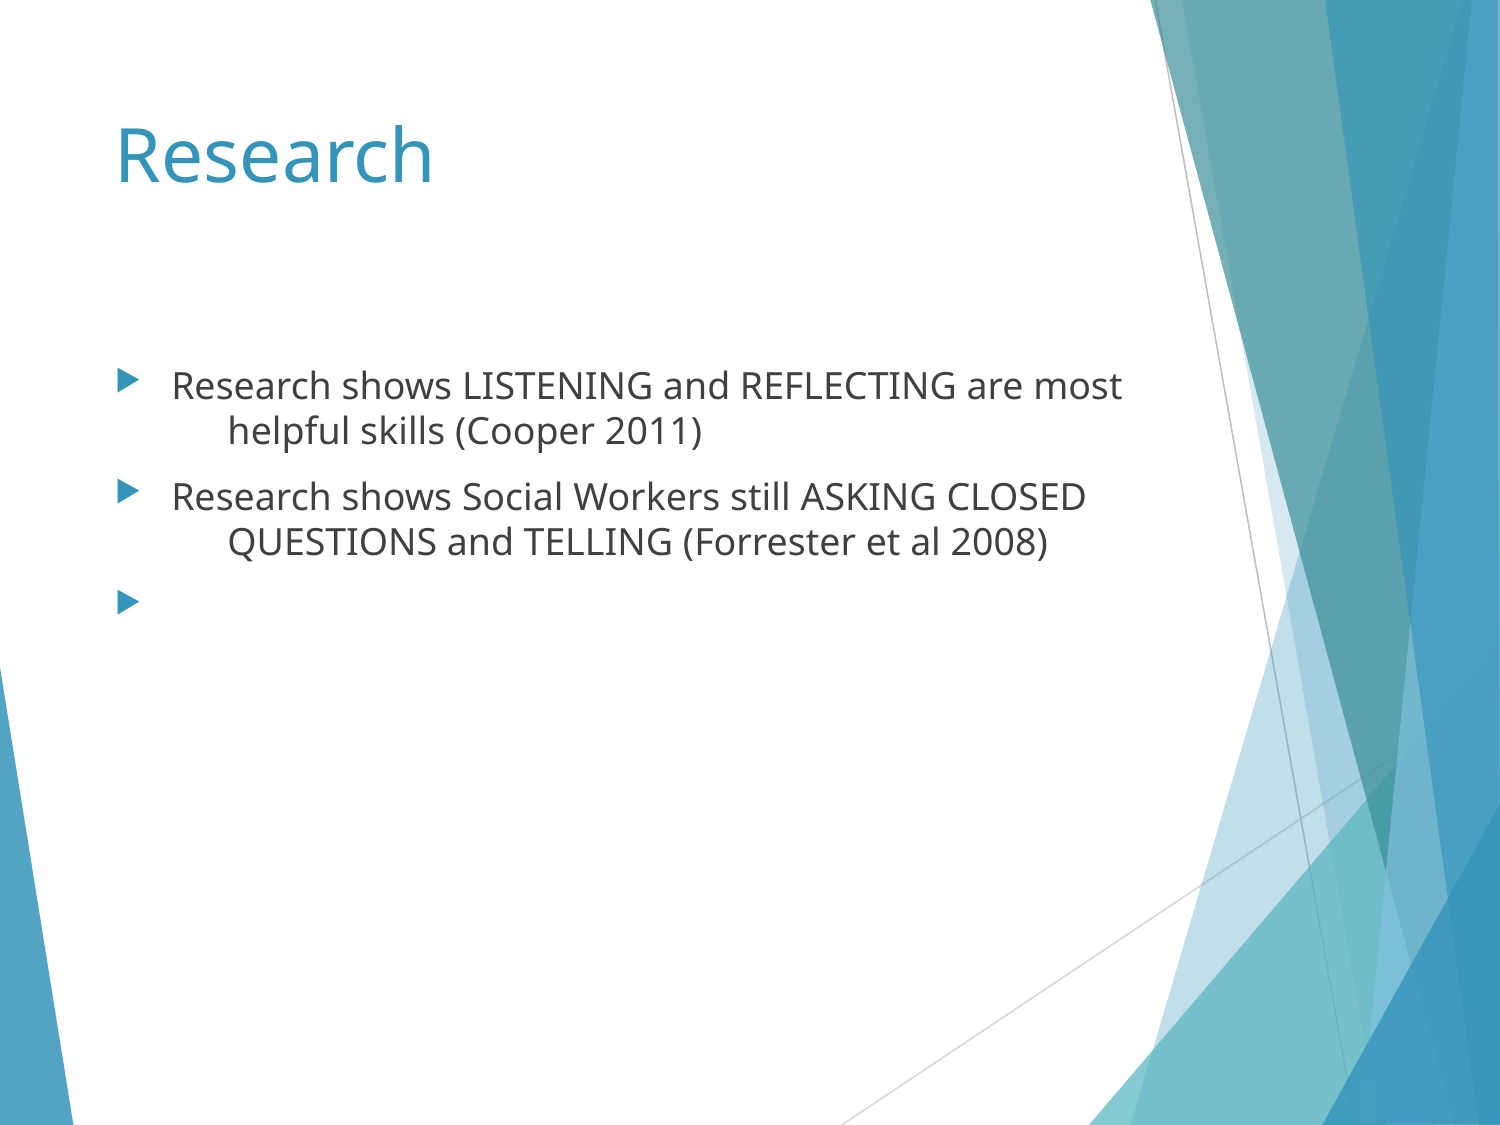

# Research
Research shows LISTENING and REFLECTING are most helpful skills (Cooper 2011)
Research shows Social Workers still ASKING CLOSED QUESTIONS and TELLING (Forrester et al 2008)